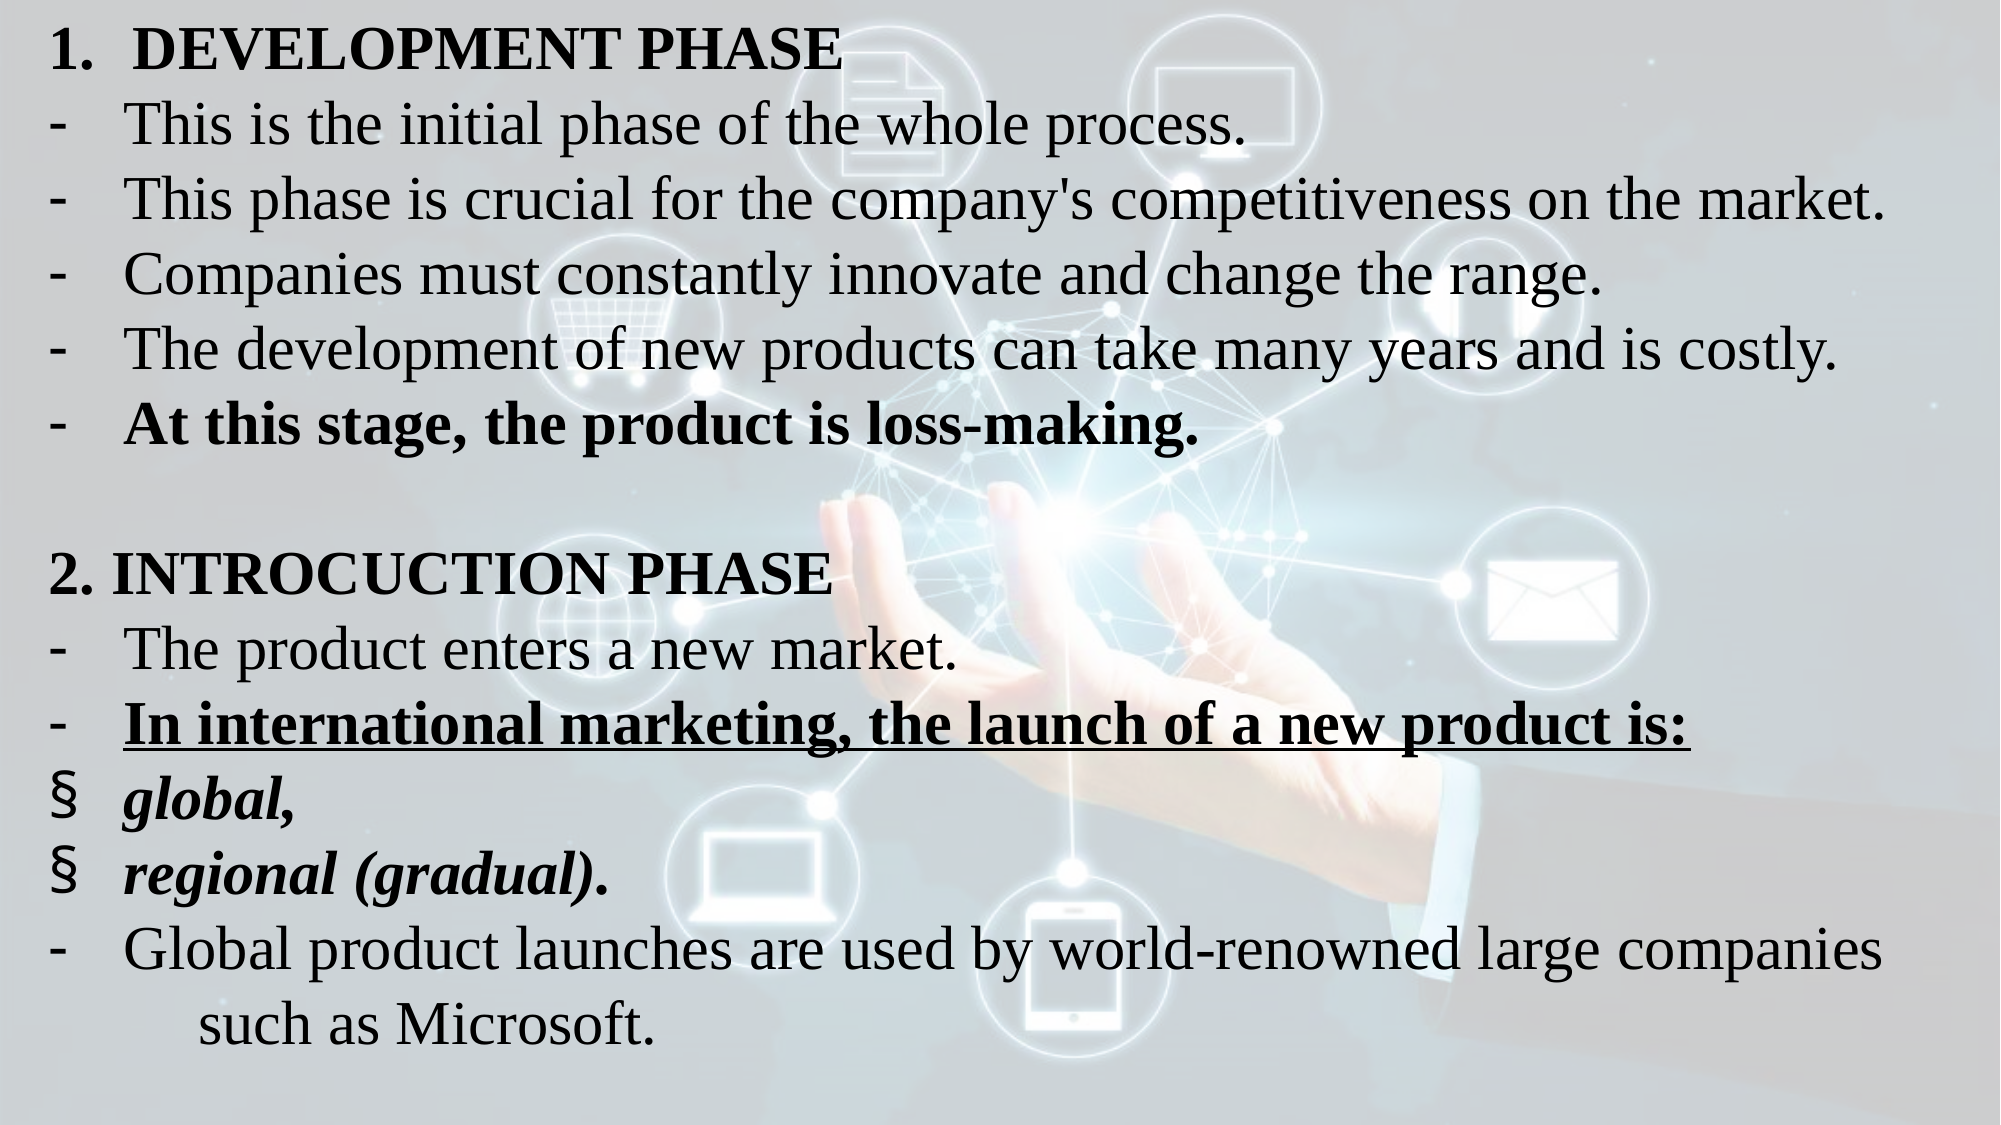

DEVELOPMENT PHASE
This is the initial phase of the whole process.
This phase is crucial for the company's competitiveness on the market.
Companies must constantly innovate and change the range.
The development of new products can take many years and is costly.
At this stage, the product is loss-making.
2. INTROCUCTION PHASE
The product enters a new market.
In international marketing, the launch of a new product is:
global,
regional (gradual).
Global product launches are used by world-renowned large companies such as Microsoft.